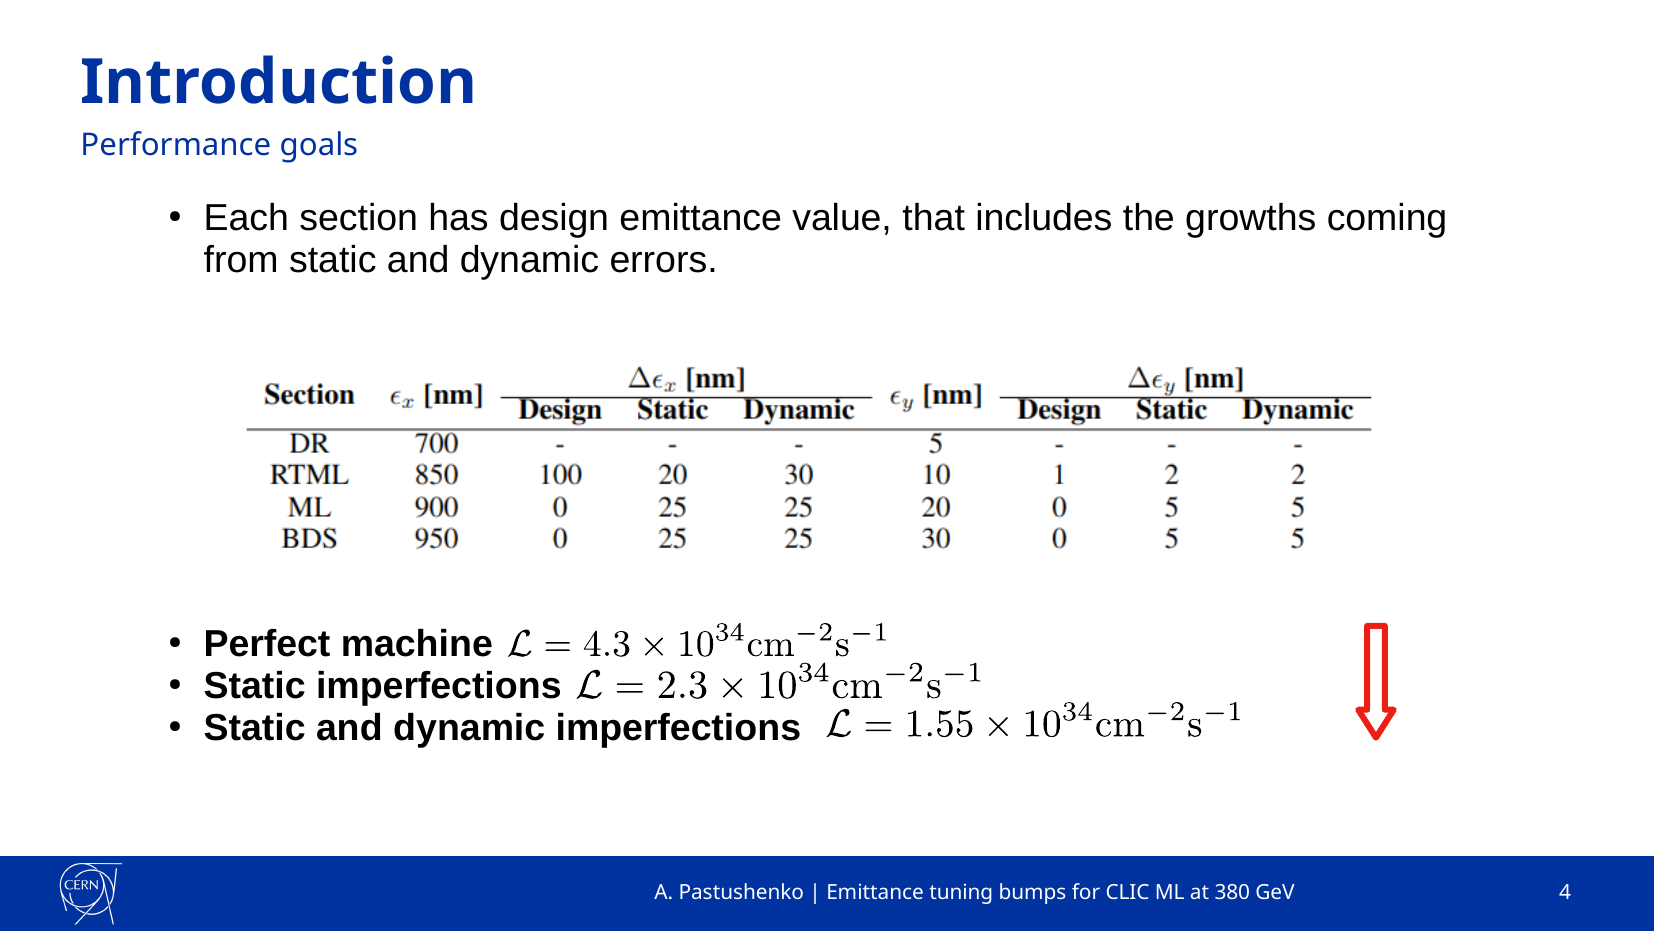

# Introduction Performance goals
Each section has design emittance value, that includes the growths coming from static and dynamic errors.
Perfect machine
Static imperfections
Static and dynamic imperfections
A. Pastushenko | Emittance tuning bumps for CLIC ML at 380 GeV
4